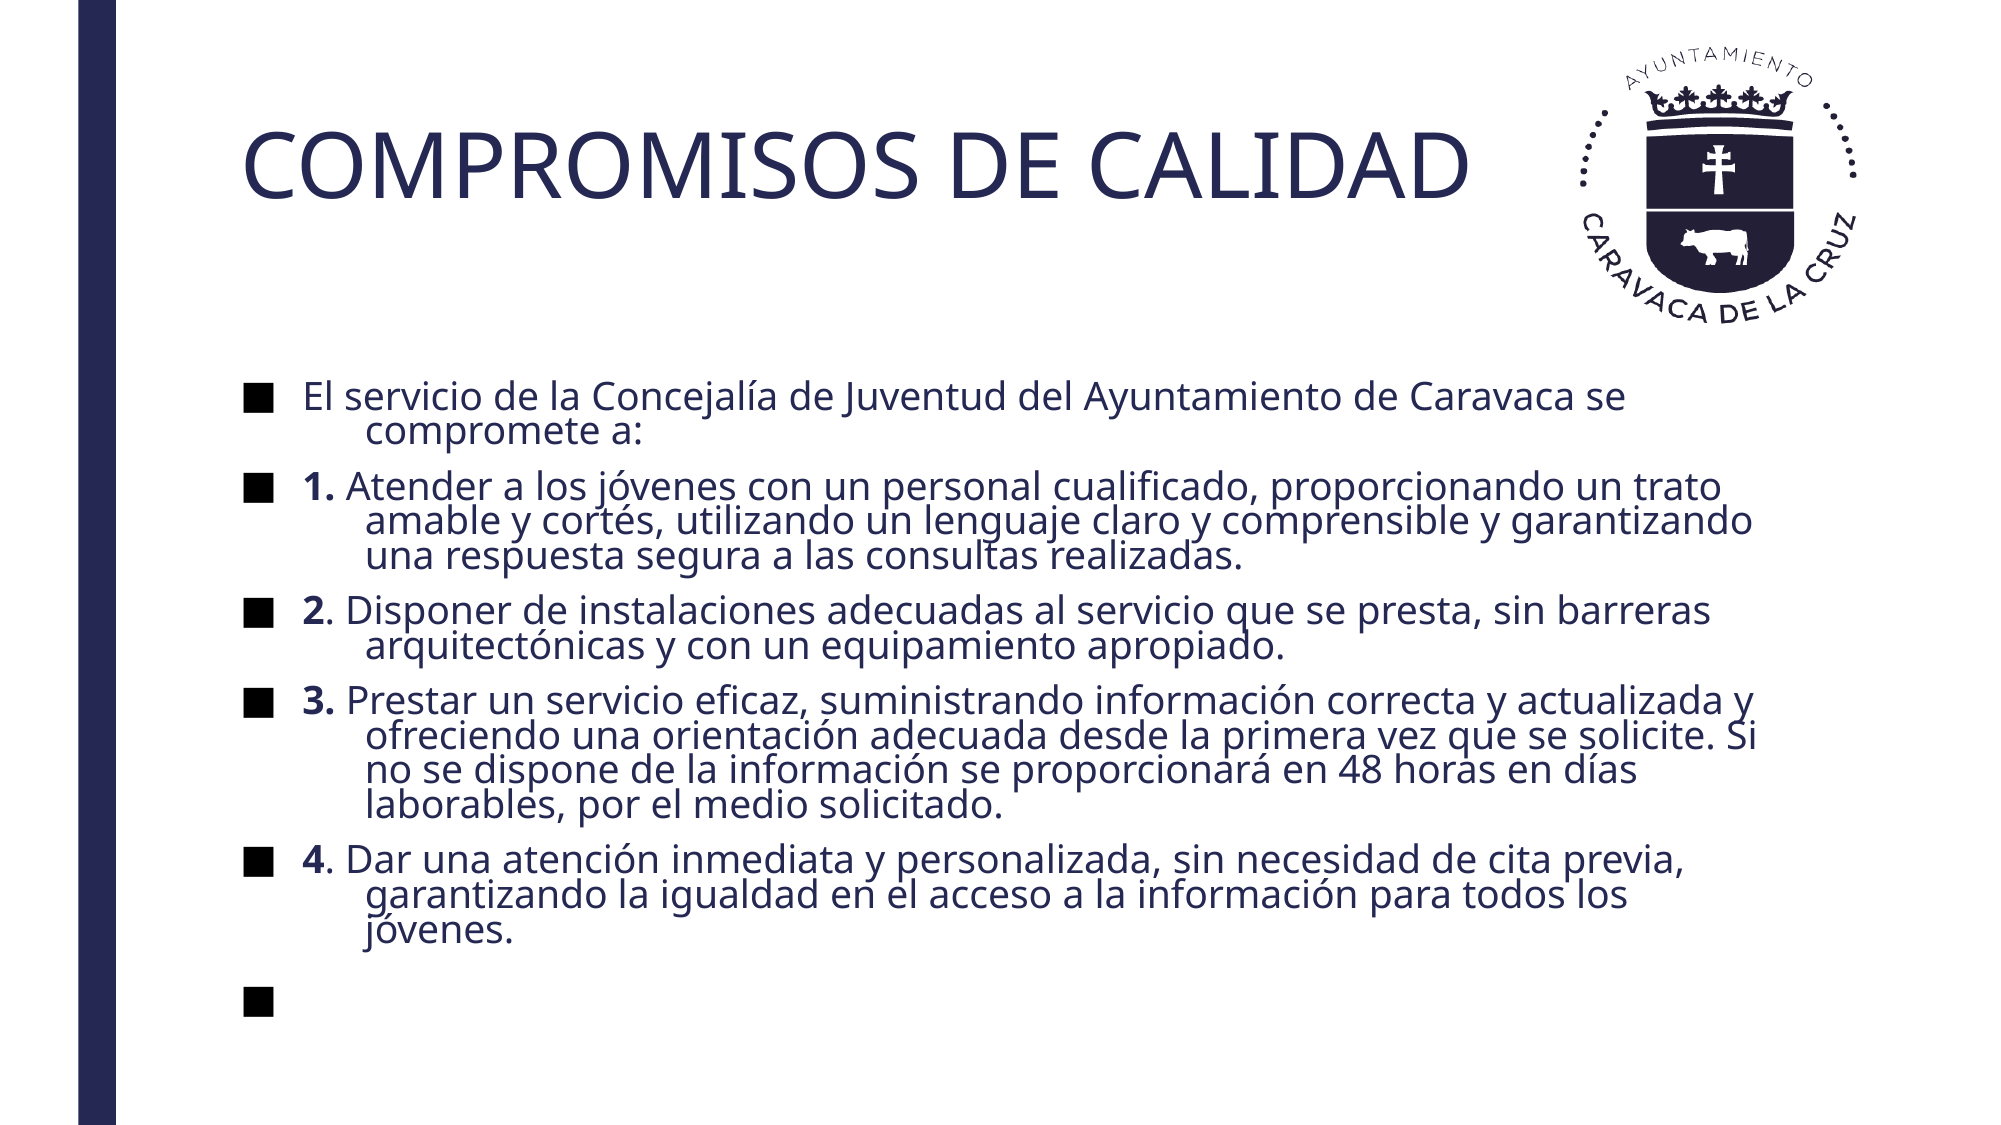

# COMPROMISOS DE CALIDAD
El servicio de la Concejalía de Juventud del Ayuntamiento de Caravaca se compromete a:
1. Atender a los jóvenes con un personal cualificado, proporcionando un trato amable y cortés, utilizando un lenguaje claro y comprensible y garantizando una respuesta segura a las consultas realizadas.
2. Disponer de instalaciones adecuadas al servicio que se presta, sin barreras arquitectónicas y con un equipamiento apropiado.
3. Prestar un servicio eficaz, suministrando información correcta y actualizada y ofreciendo una orientación adecuada desde la primera vez que se solicite. Si no se dispone de la información se proporcionará en 48 horas en días laborables, por el medio solicitado.
4. Dar una atención inmediata y personalizada, sin necesidad de cita previa, garantizando la igualdad en el acceso a la información para todos los jóvenes.